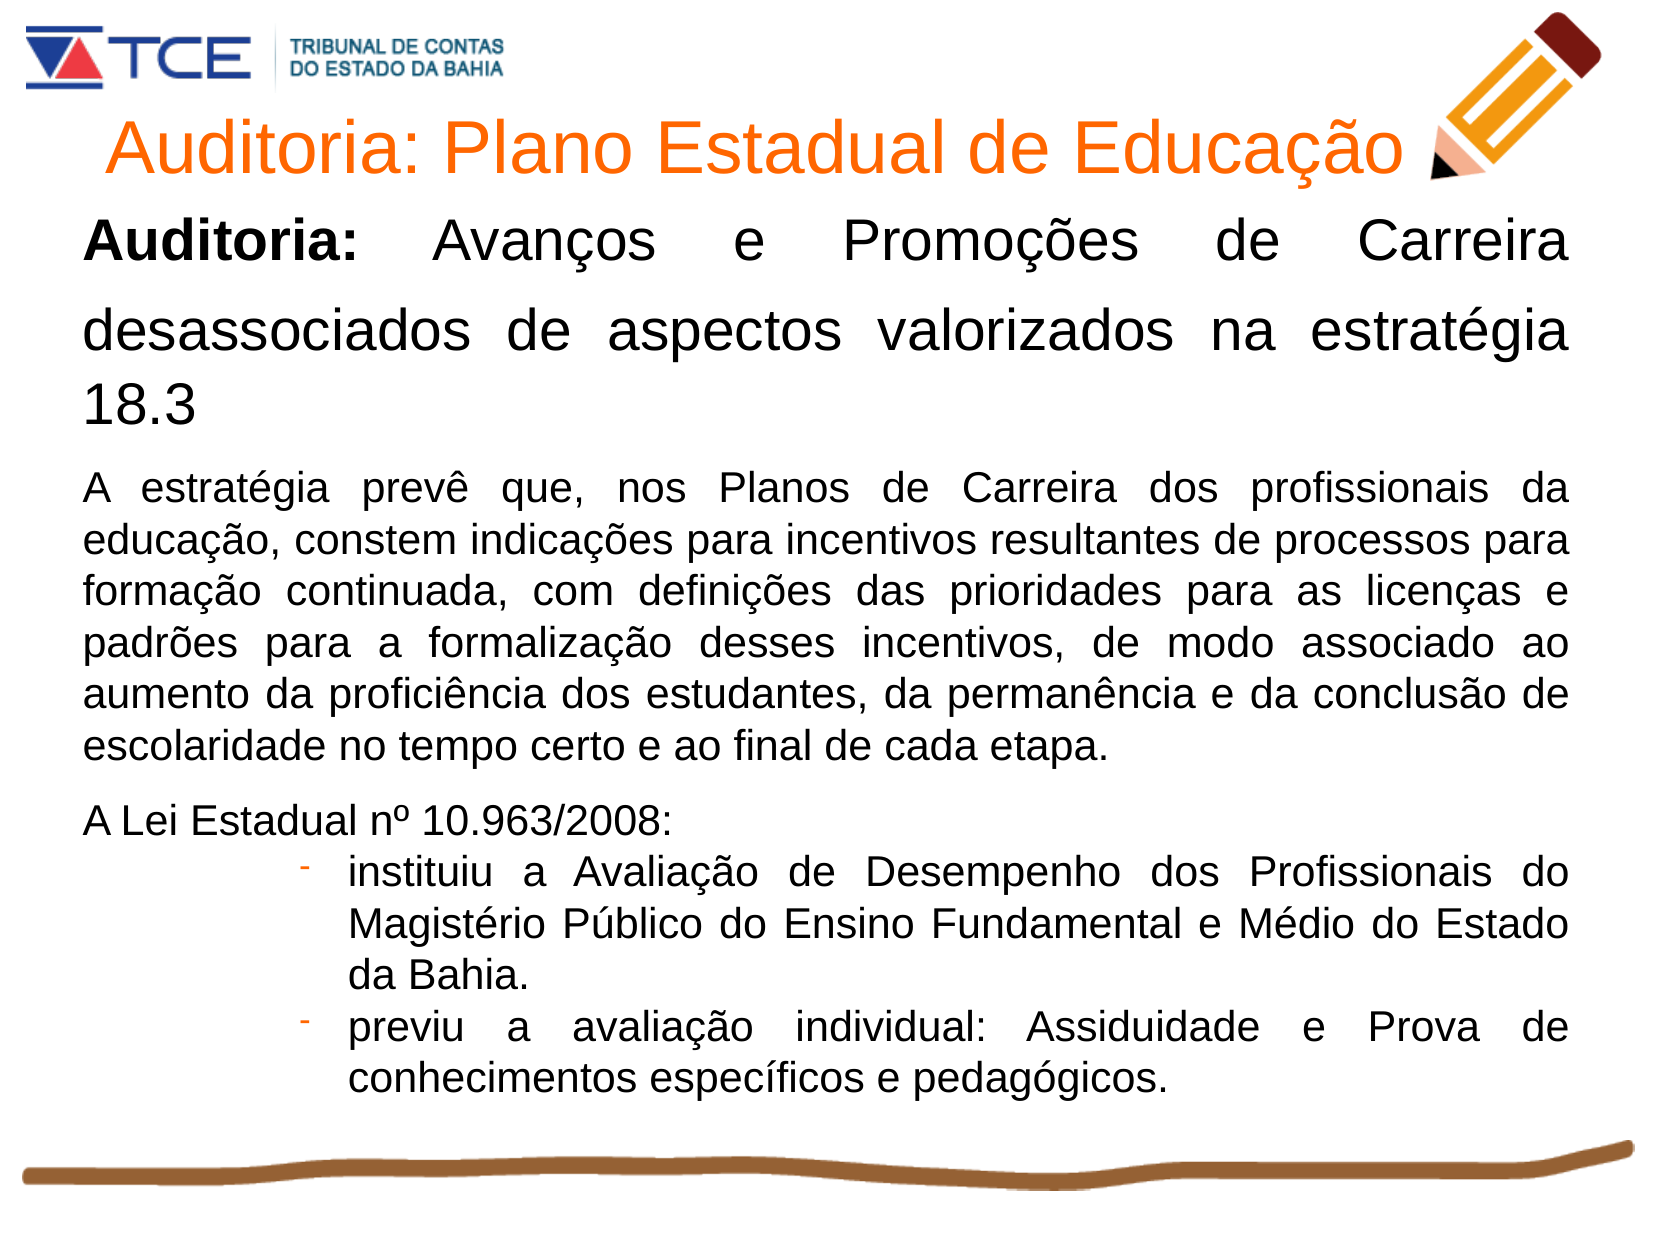

# Auditoria: Plano Estadual de Educação
Auditoria: Avanços e Promoções de Carreira desassociados de aspectos valorizados na estratégia 18.3
A estratégia prevê que, nos Planos de Carreira dos profissionais da educação, constem indicações para incentivos resultantes de processos para formação continuada, com definições das prioridades para as licenças e padrões para a formalização desses incentivos, de modo associado ao aumento da proficiência dos estudantes, da permanência e da conclusão de escolaridade no tempo certo e ao final de cada etapa.
A Lei Estadual nº 10.963/2008:
instituiu a Avaliação de Desempenho dos Profissionais do Magistério Público do Ensino Fundamental e Médio do Estado da Bahia.
previu a avaliação individual: Assiduidade e Prova de conhecimentos específicos e pedagógicos.